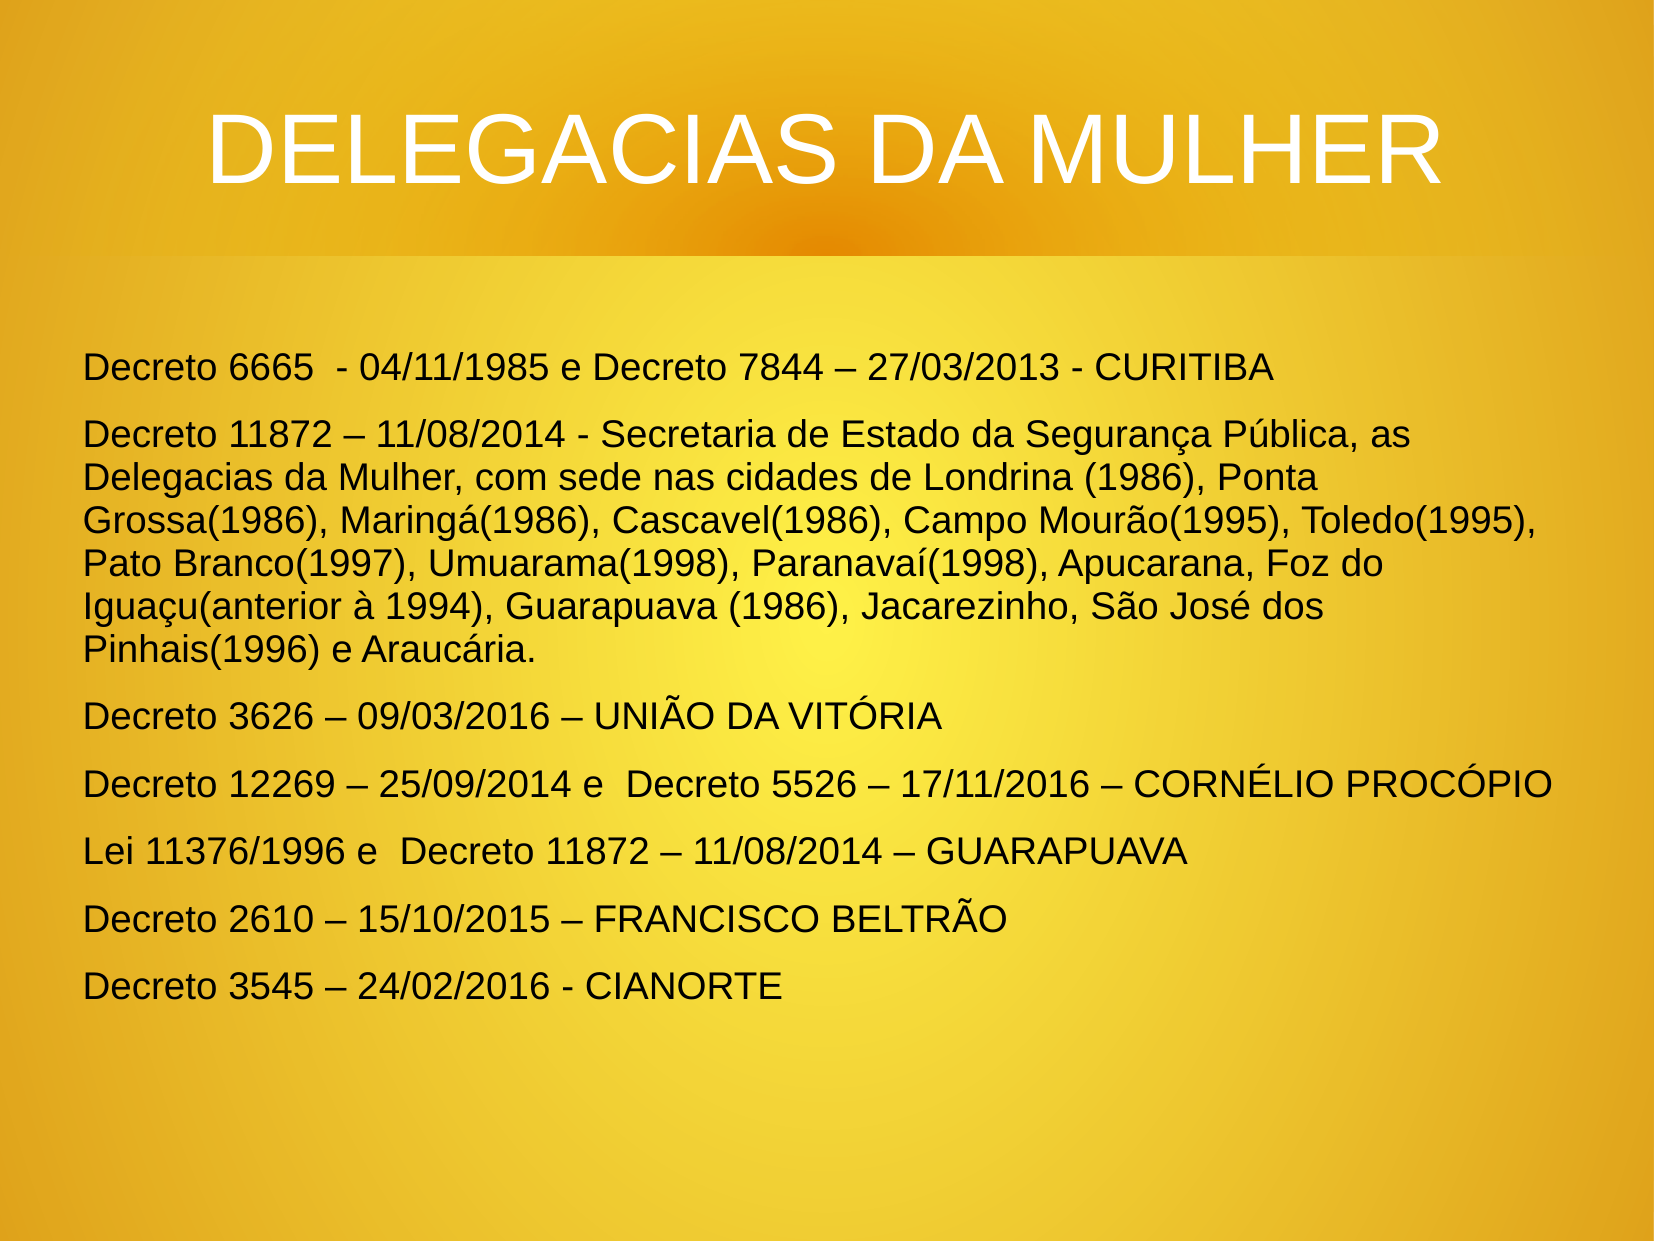

# DELEGACIAS DA MULHER
Decreto 6665 - 04/11/1985 e Decreto 7844 – 27/03/2013 - CURITIBA
Decreto 11872 – 11/08/2014 - Secretaria de Estado da Segurança Pública, as Delegacias da Mulher, com sede nas cidades de Londrina (1986), Ponta Grossa(1986), Maringá(1986), Cascavel(1986), Campo Mourão(1995), Toledo(1995), Pato Branco(1997), Umuarama(1998), Paranavaí(1998), Apucarana, Foz do Iguaçu(anterior à 1994), Guarapuava (1986), Jacarezinho, São José dos Pinhais(1996) e Araucária.
Decreto 3626 – 09/03/2016 – UNIÃO DA VITÓRIA
Decreto 12269 – 25/09/2014 e Decreto 5526 – 17/11/2016 – CORNÉLIO PROCÓPIO
Lei 11376/1996 e Decreto 11872 – 11/08/2014 – GUARAPUAVA
Decreto 2610 – 15/10/2015 – FRANCISCO BELTRÃO
Decreto 3545 – 24/02/2016 - CIANORTE